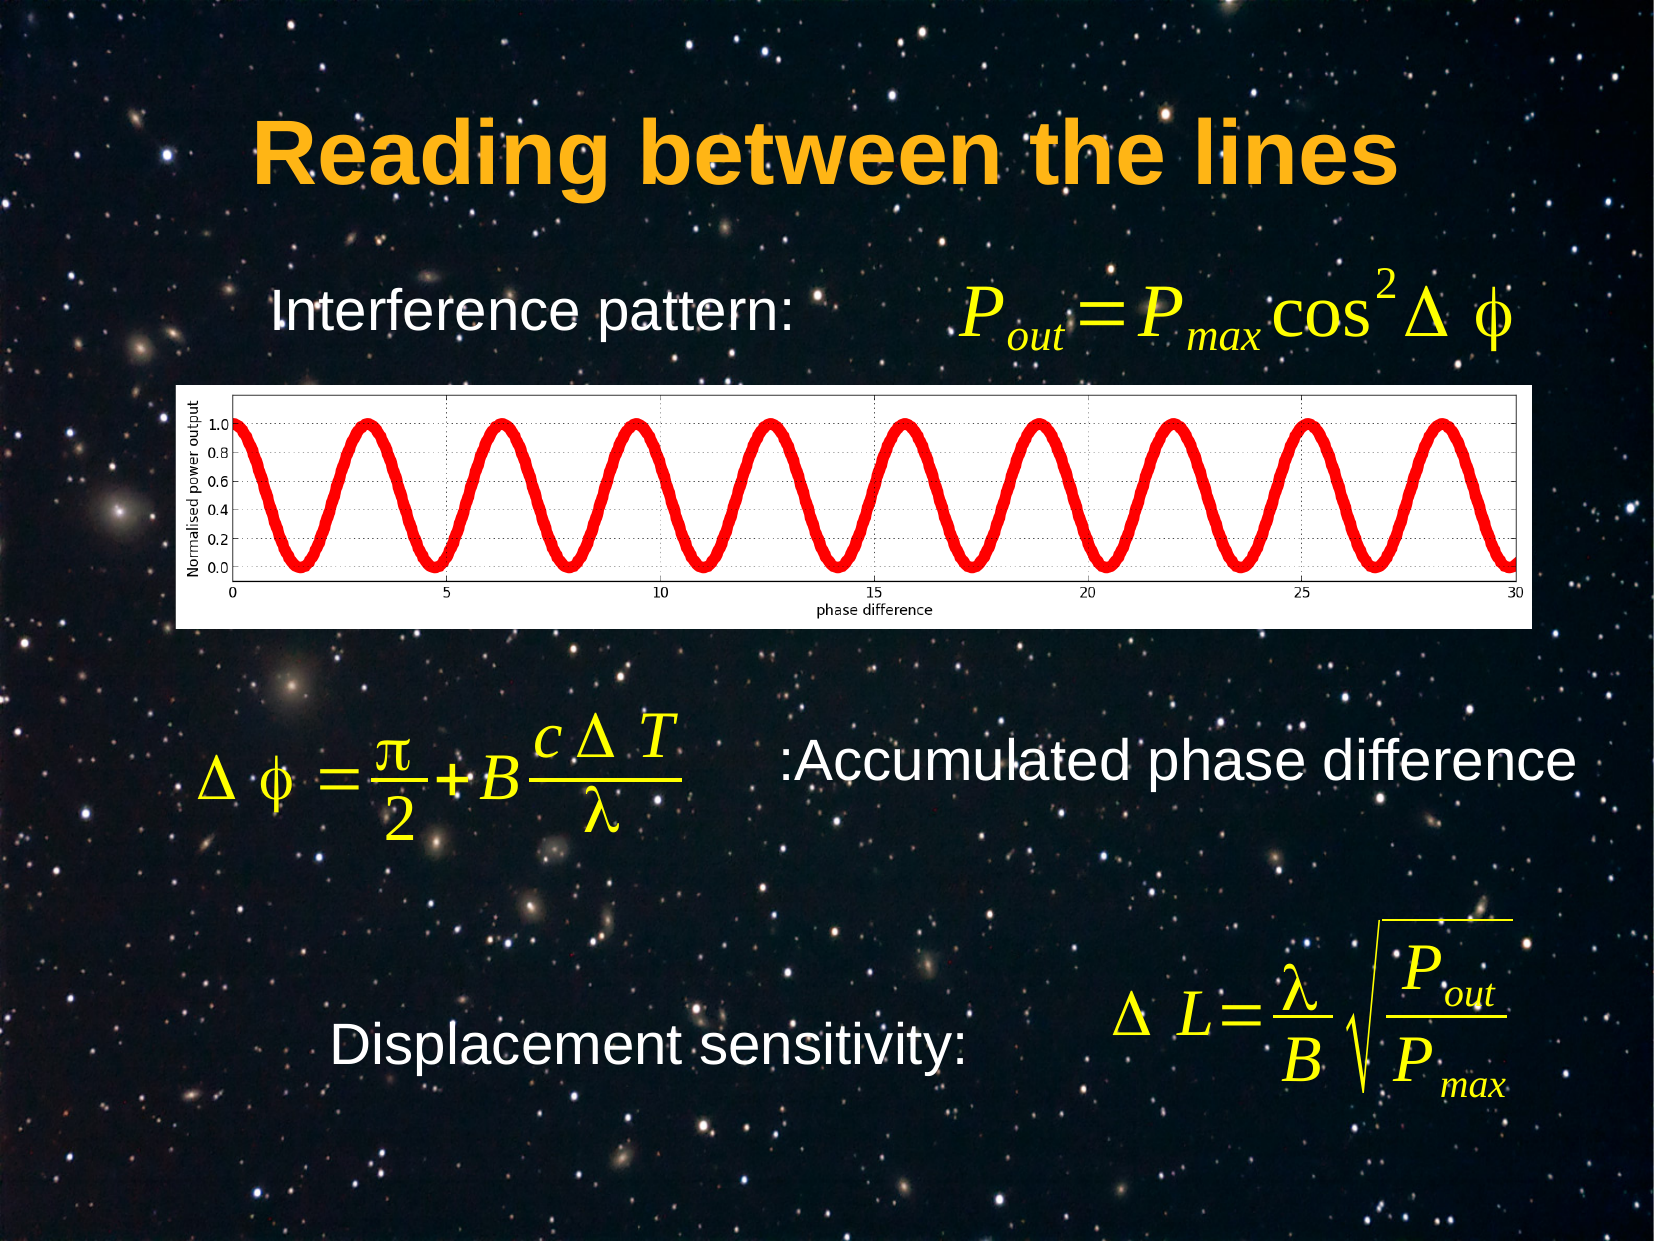

# Reading between the lines
Interference pattern:
:Accumulated phase difference
Displacement sensitivity: